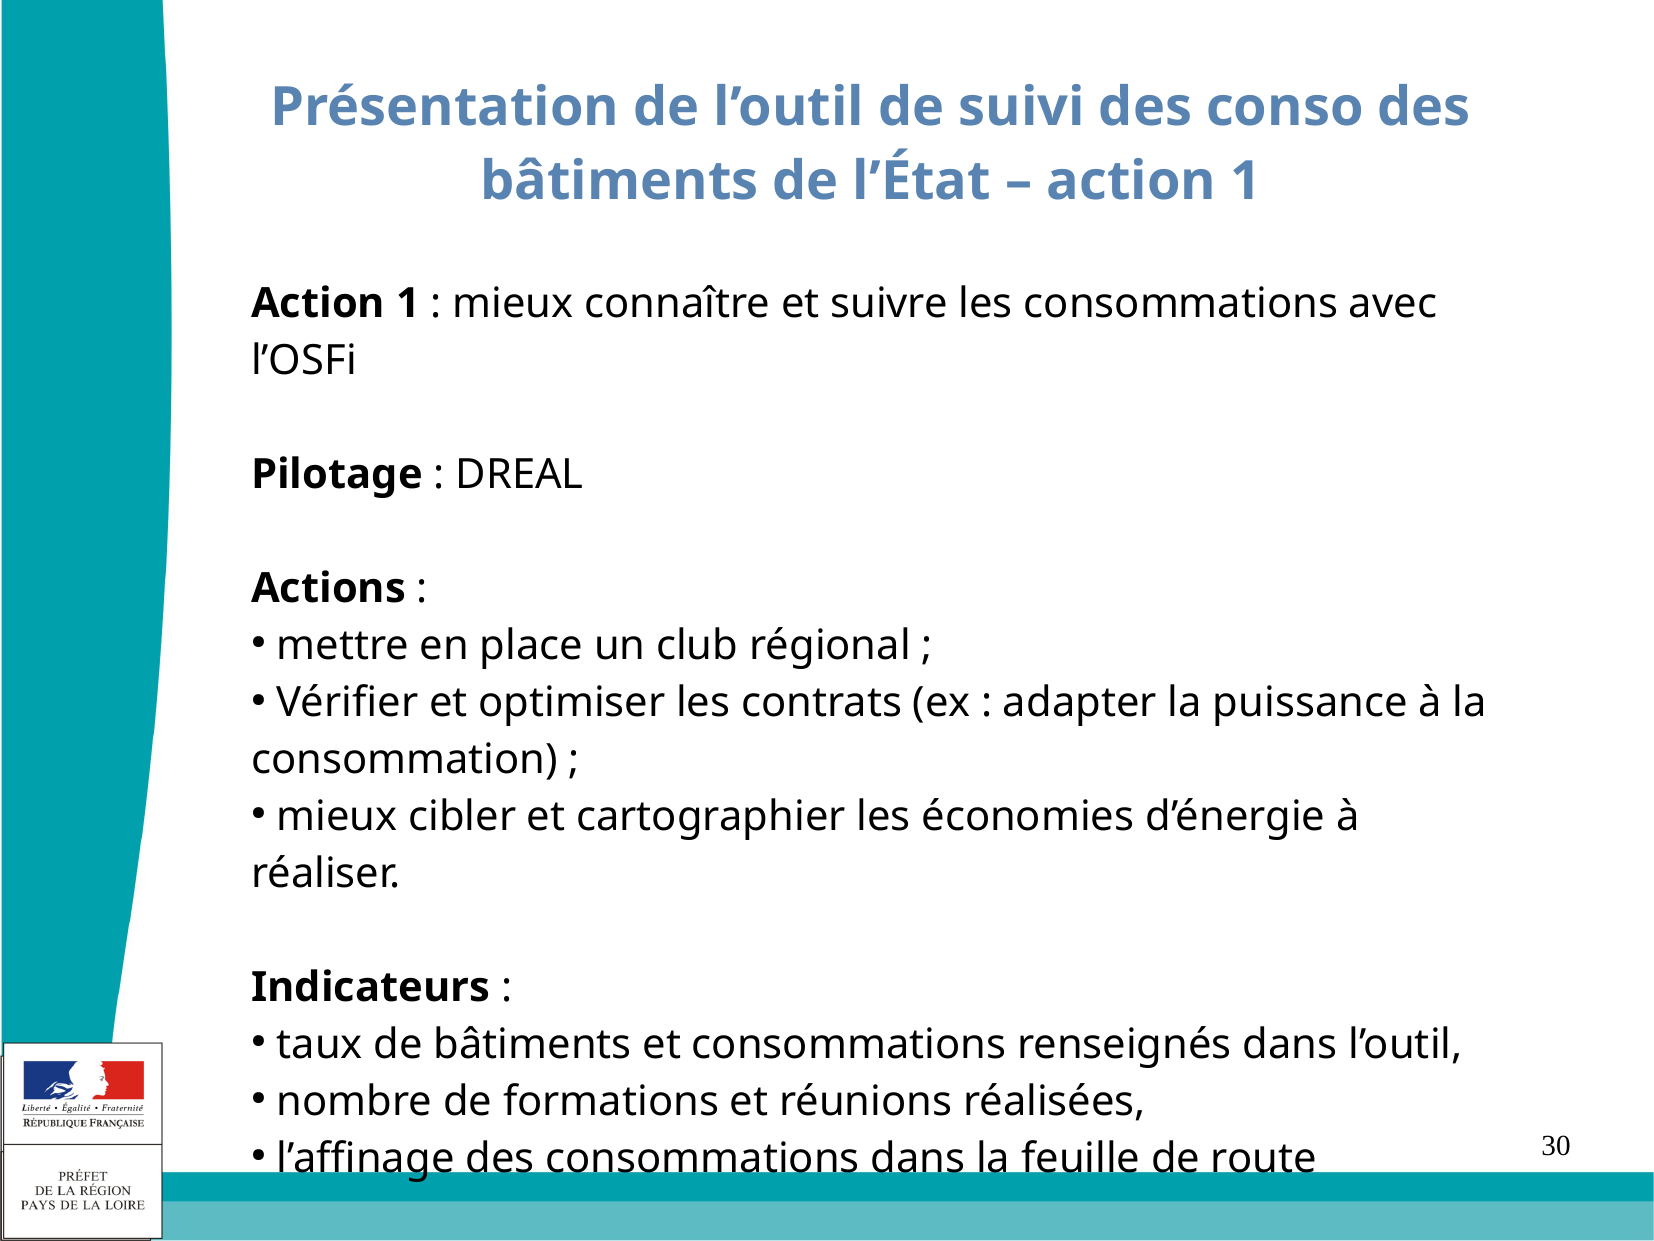

Présentation de l’outil de suivi des conso des bâtiments de l’État – action 1
Action 1 : mieux connaître et suivre les consommations avec l’OSFi
Pilotage : DREAL
Actions :
 mettre en place un club régional ;
 Vérifier et optimiser les contrats (ex : adapter la puissance à la consommation) ;
 mieux cibler et cartographier les économies d’énergie à réaliser.
Indicateurs :
 taux de bâtiments et consommations renseignés dans l’outil,
 nombre de formations et réunions réalisées,
 l’affinage des consommations dans la feuille de route
30